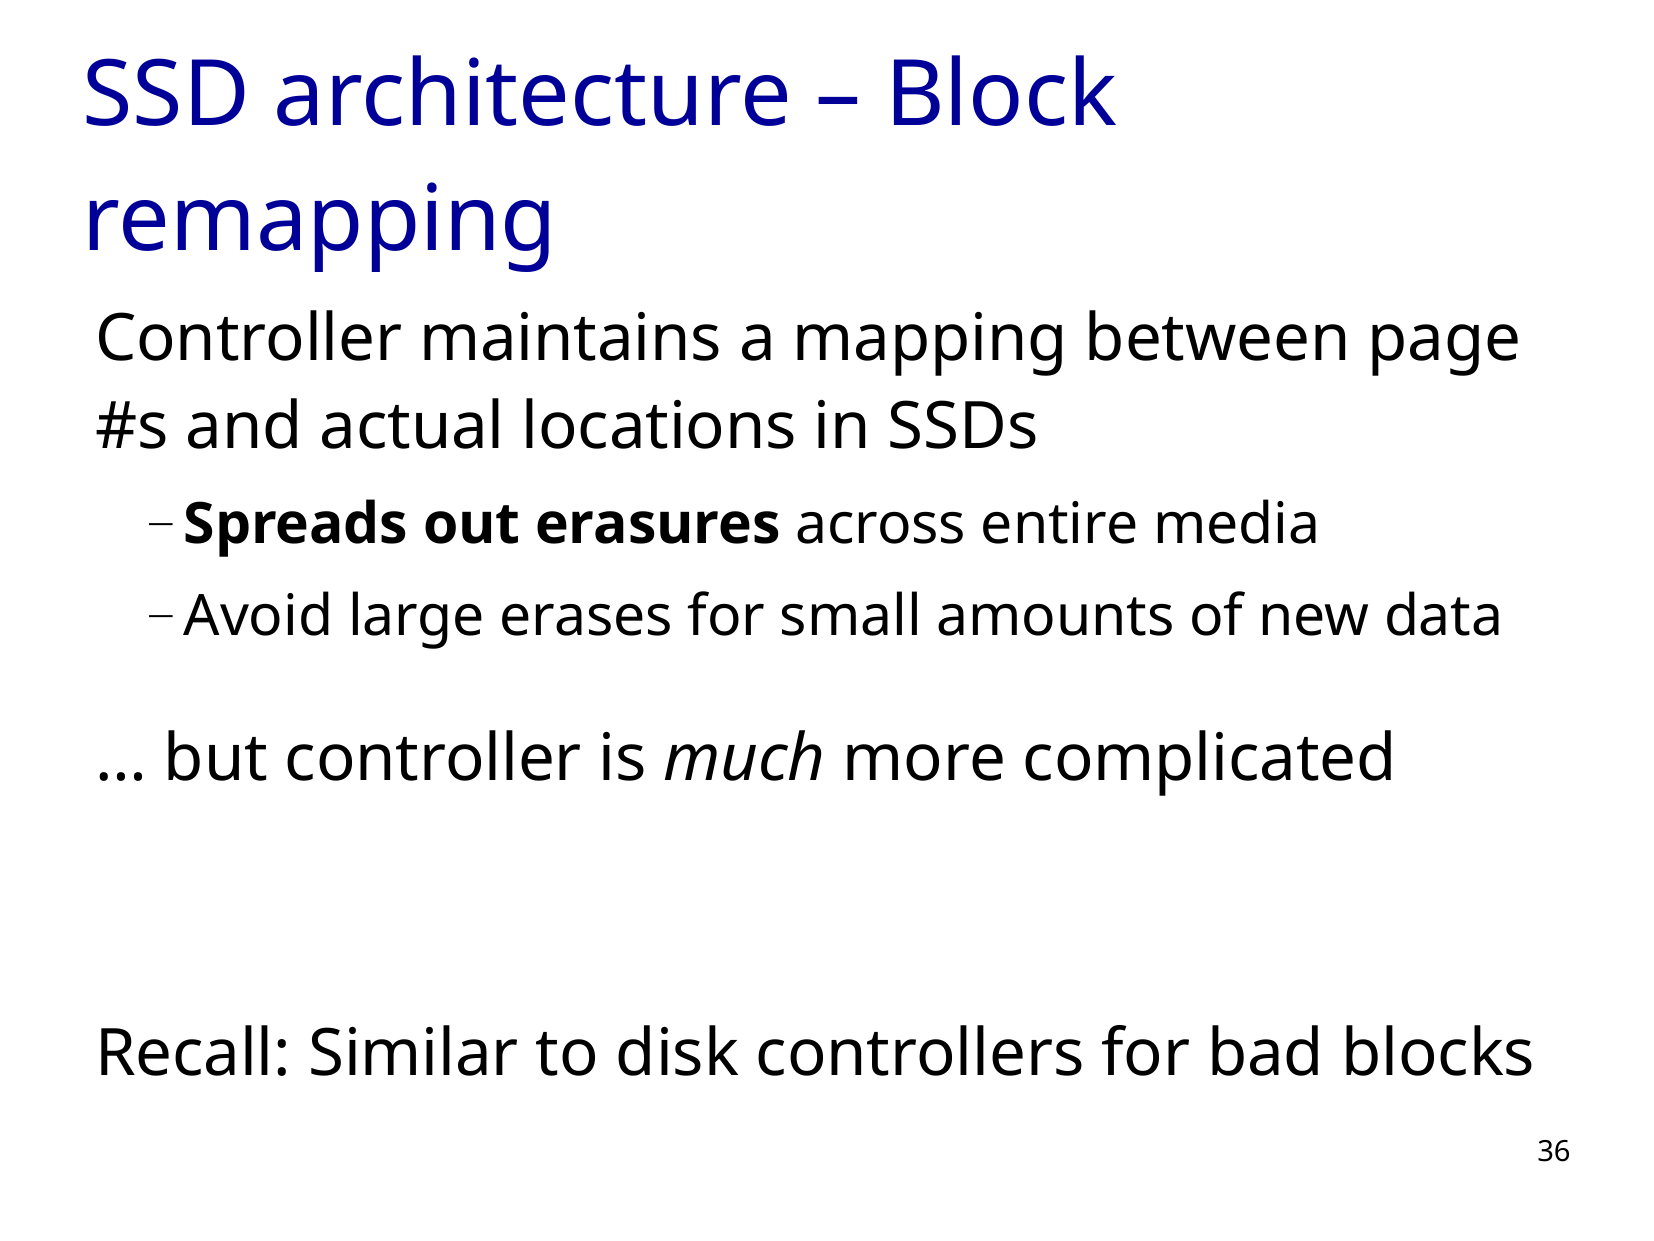

# SSD architecture – Block remapping
Controller maintains a mapping between page #s and actual locations in SSDs
Spreads out erasures across entire media
Avoid large erases for small amounts of new data
… but controller is much more complicated
Recall: Similar to disk controllers for bad blocks
36